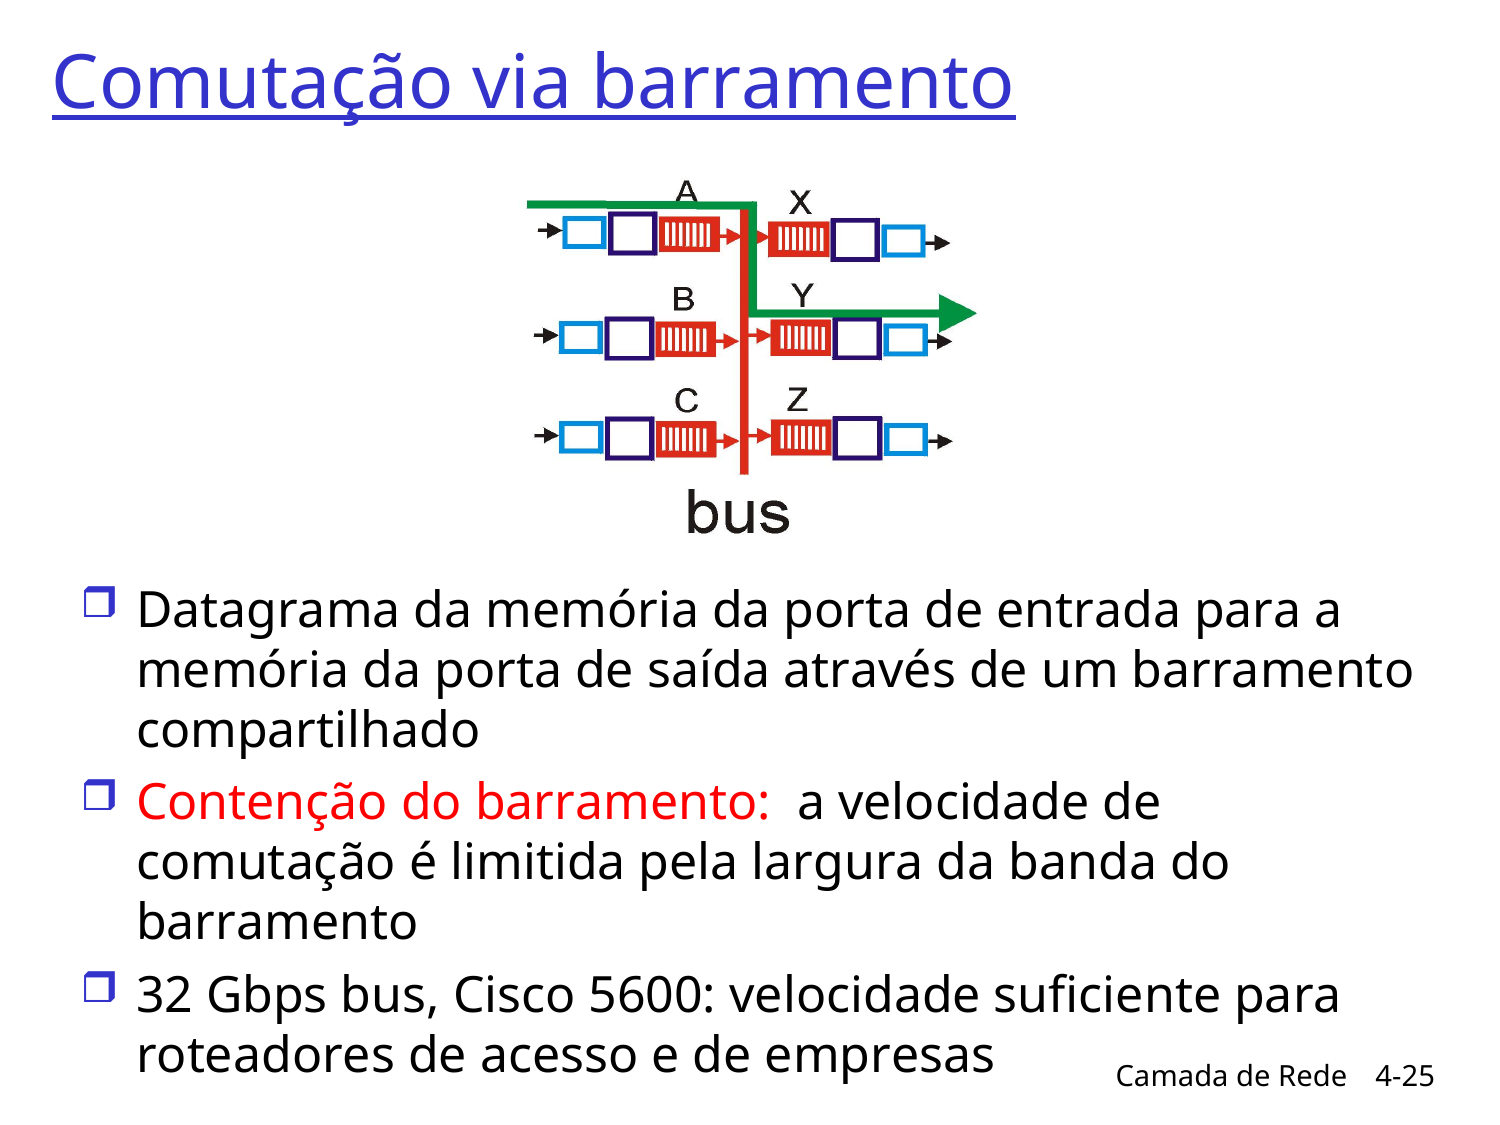

Comutação via barramento
Datagrama da memória da porta de entrada para a memória da porta de saída através de um barramento compartilhado
Contenção do barramento: a velocidade de comutação é limitida pela largura da banda do barramento
32 Gbps bus, Cisco 5600: velocidade suficiente para roteadores de acesso e de empresas
Camada de Rede